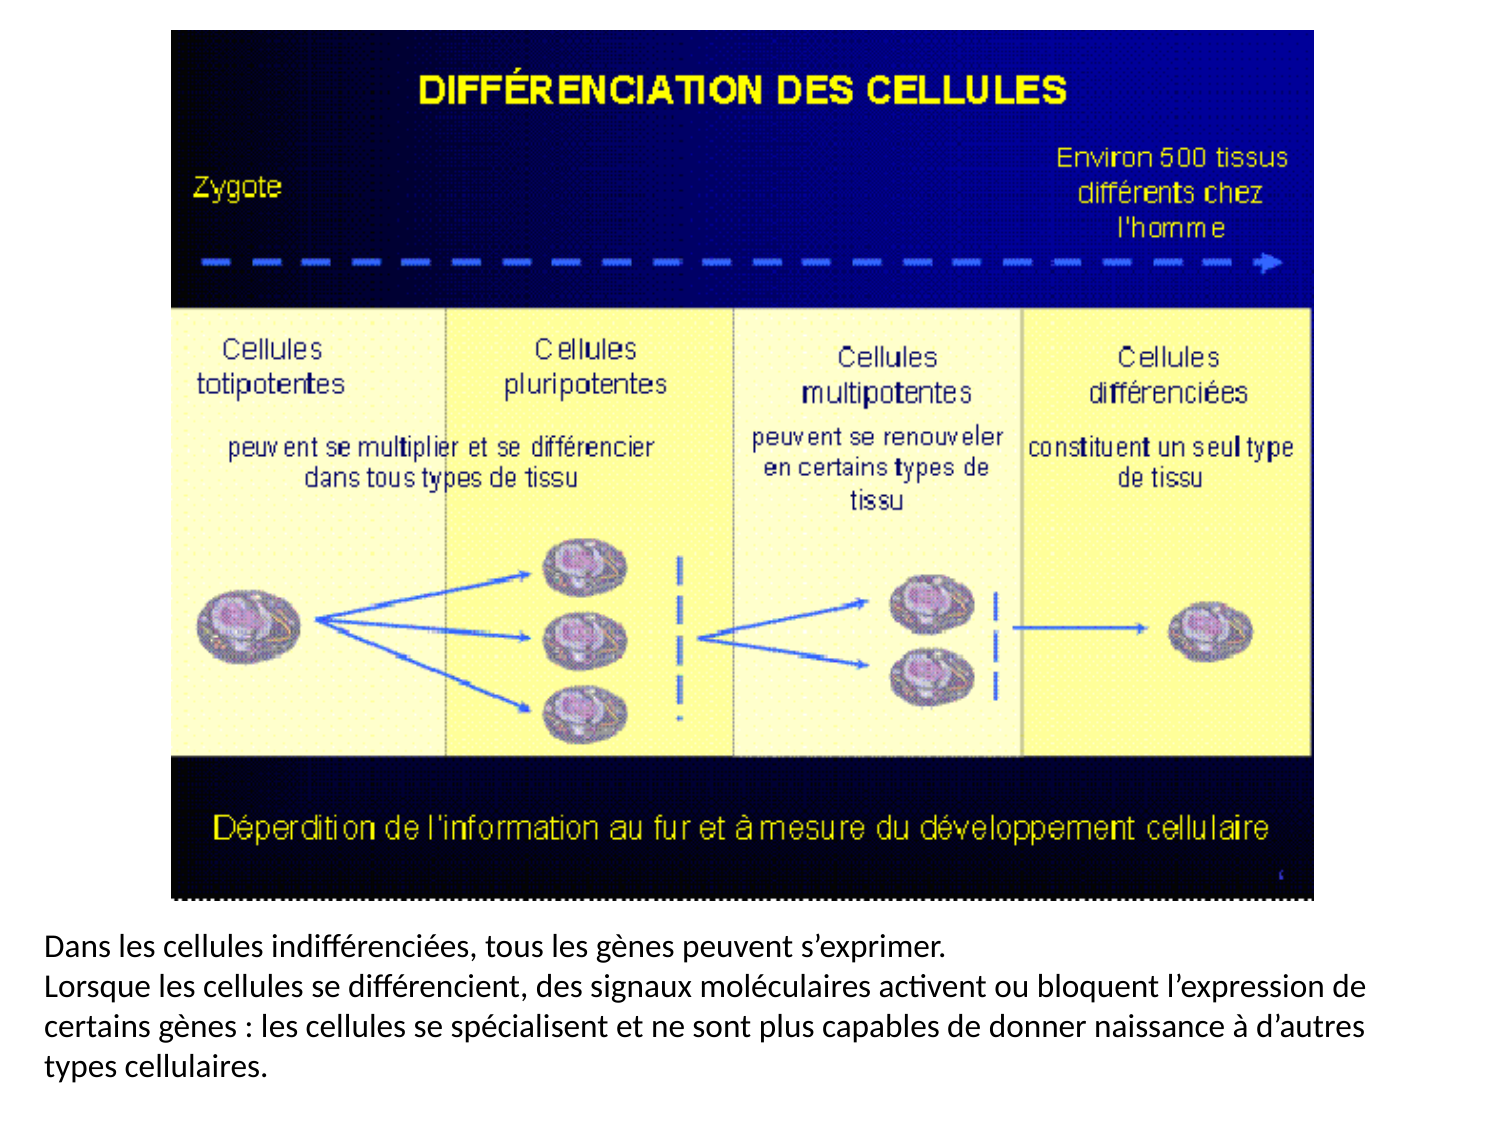

Dans les cellules indifférenciées, tous les gènes peuvent s’exprimer.
Lorsque les cellules se différencient, des signaux moléculaires activent ou bloquent l’expression de certains gènes : les cellules se spécialisent et ne sont plus capables de donner naissance à d’autres types cellulaires.